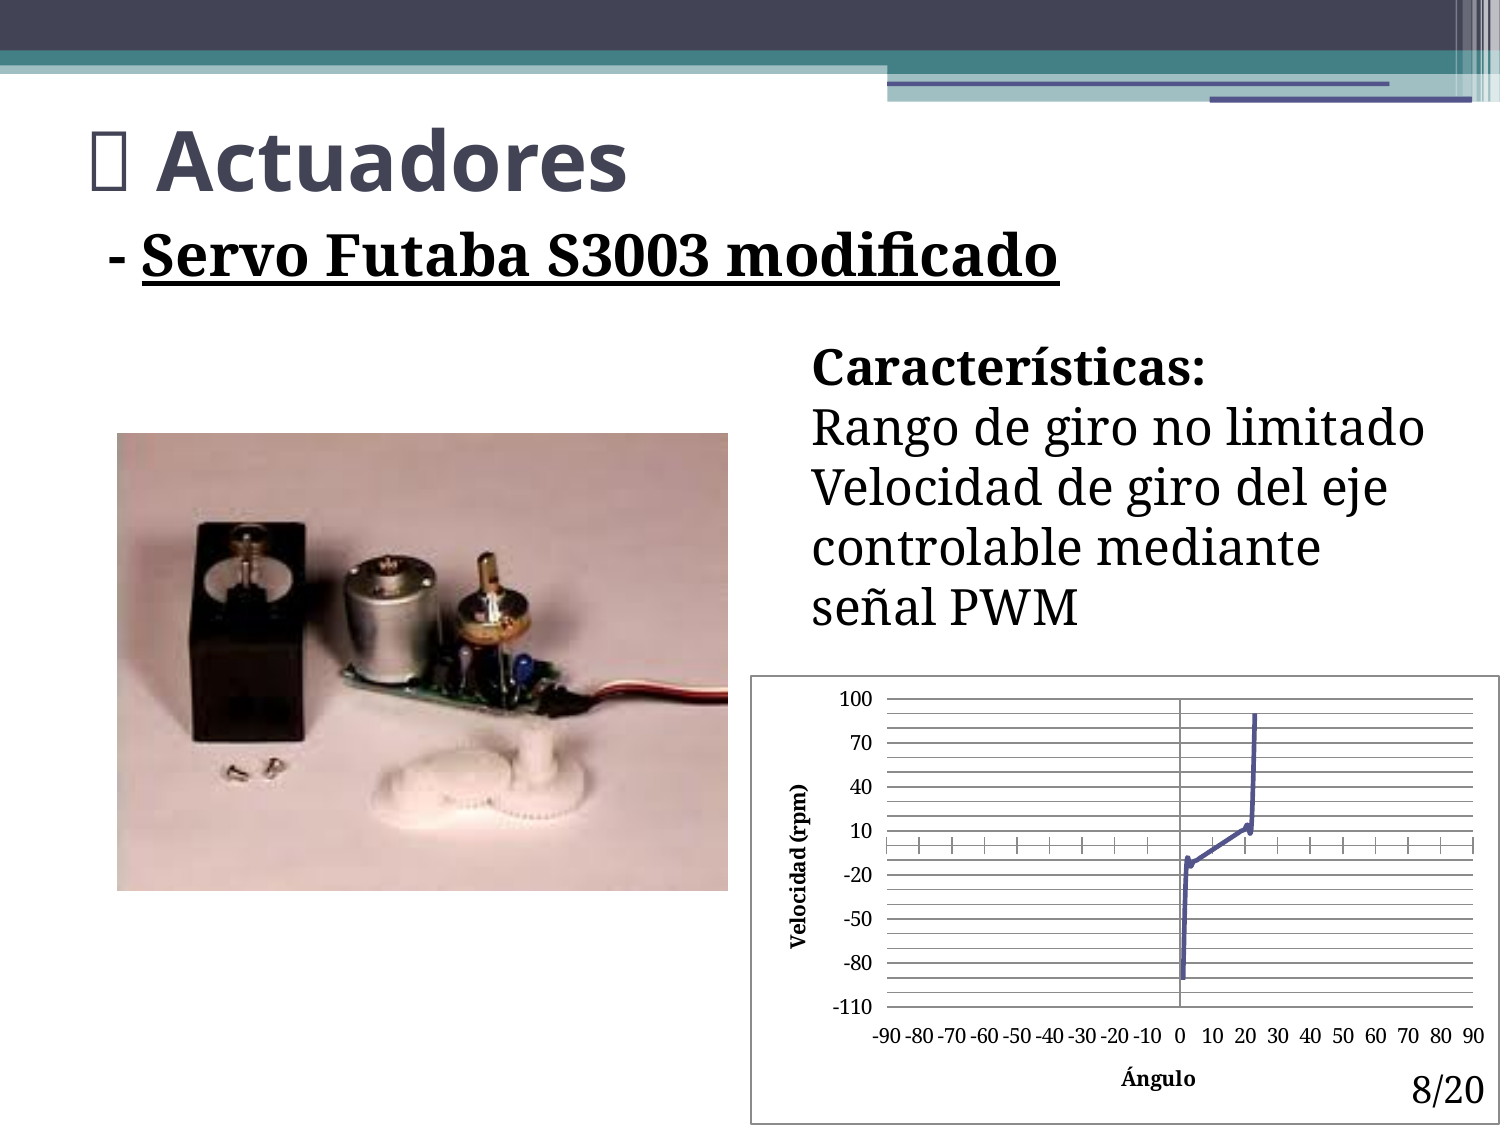

#  Actuadores
- Servo Futaba S3003 modificado
Características:
Rango de giro no limitado
Velocidad de giro del eje controlable mediante señal PWM
### Chart
| Category | |